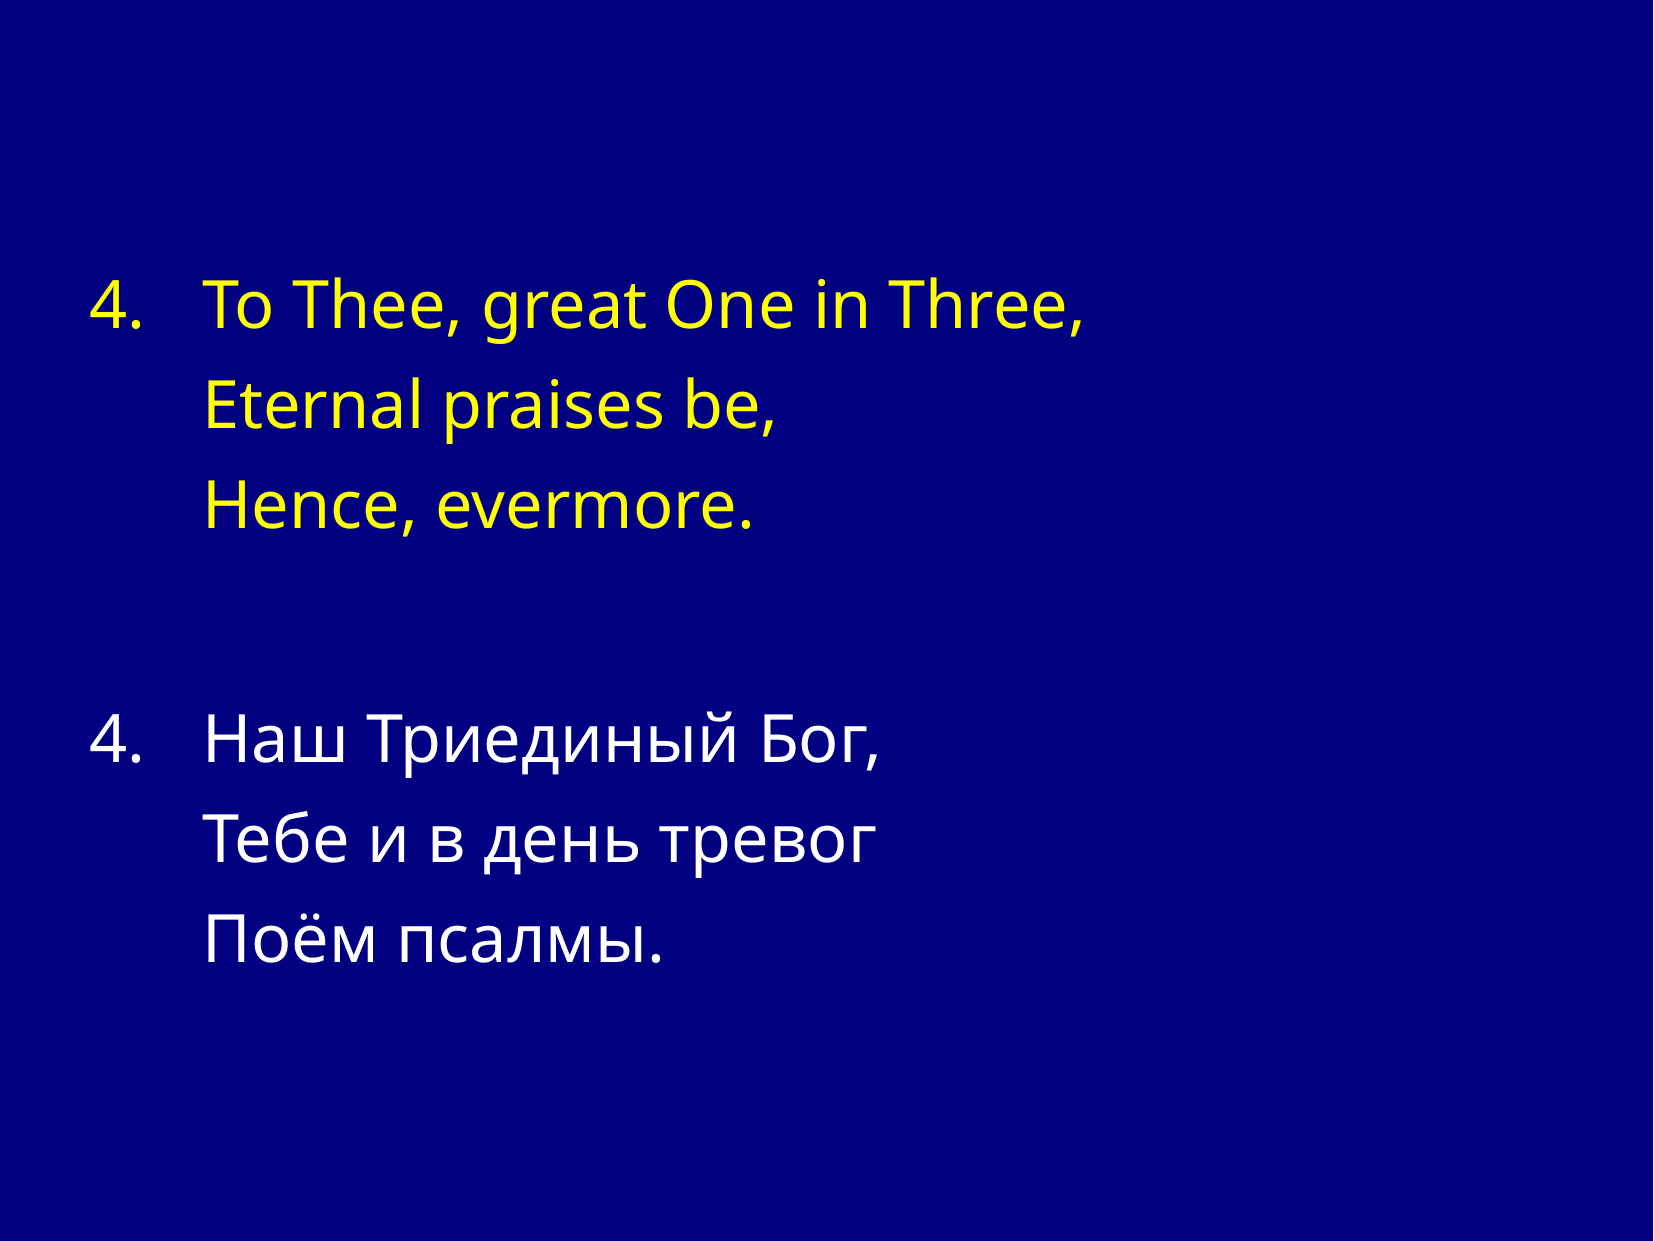

4.	To Thee, great One in Three,
	Eternal praises be,
	Hence, evermore.
4.	Наш Триединый Бог,
	Тебе и в день тревог
	Поём псалмы.